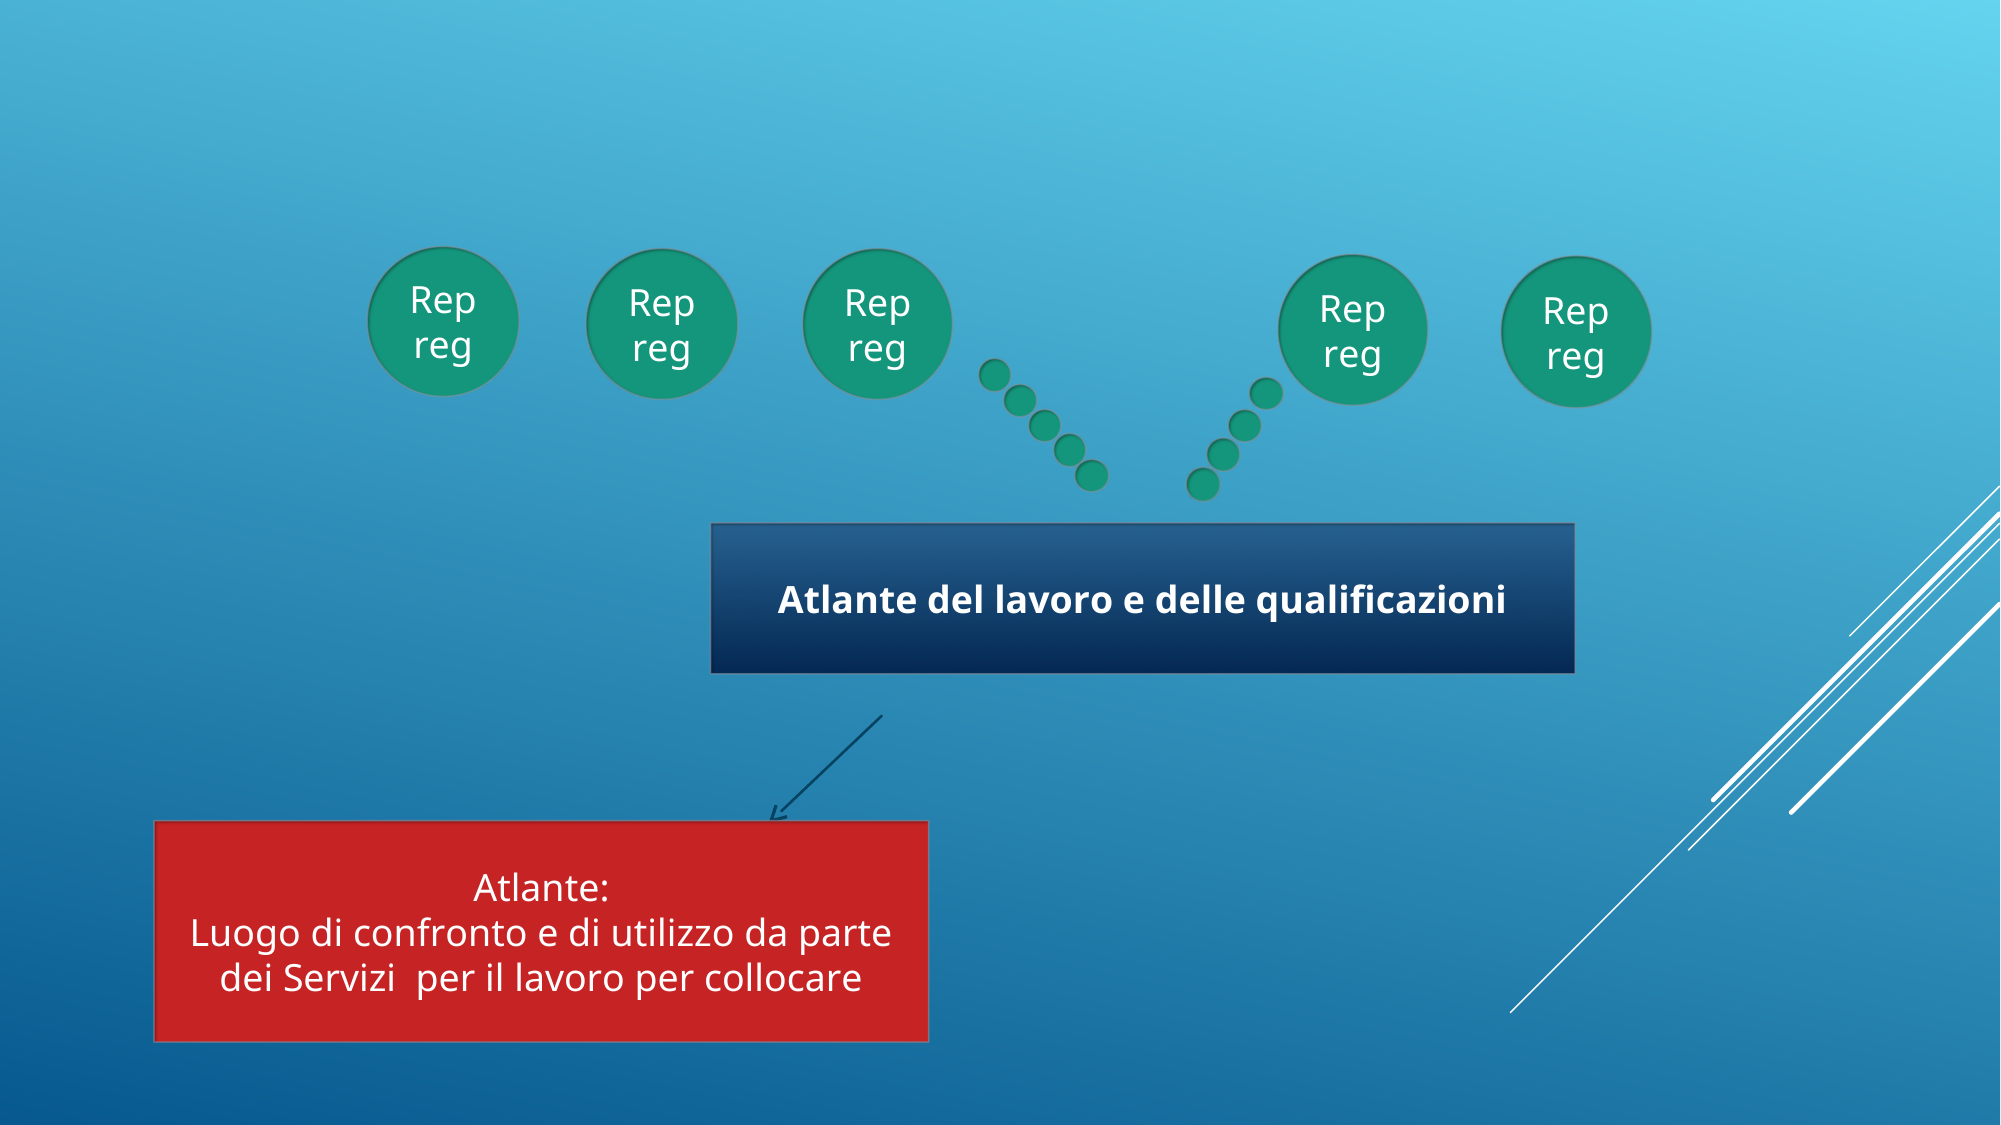

Rep
reg
Rep
reg
Rep
reg
Rep
reg
Rep
reg
Atlante del lavoro e delle qualificazioni
Atlante:
Luogo di confronto e di utilizzo da parte dei Servizi per il lavoro per collocare